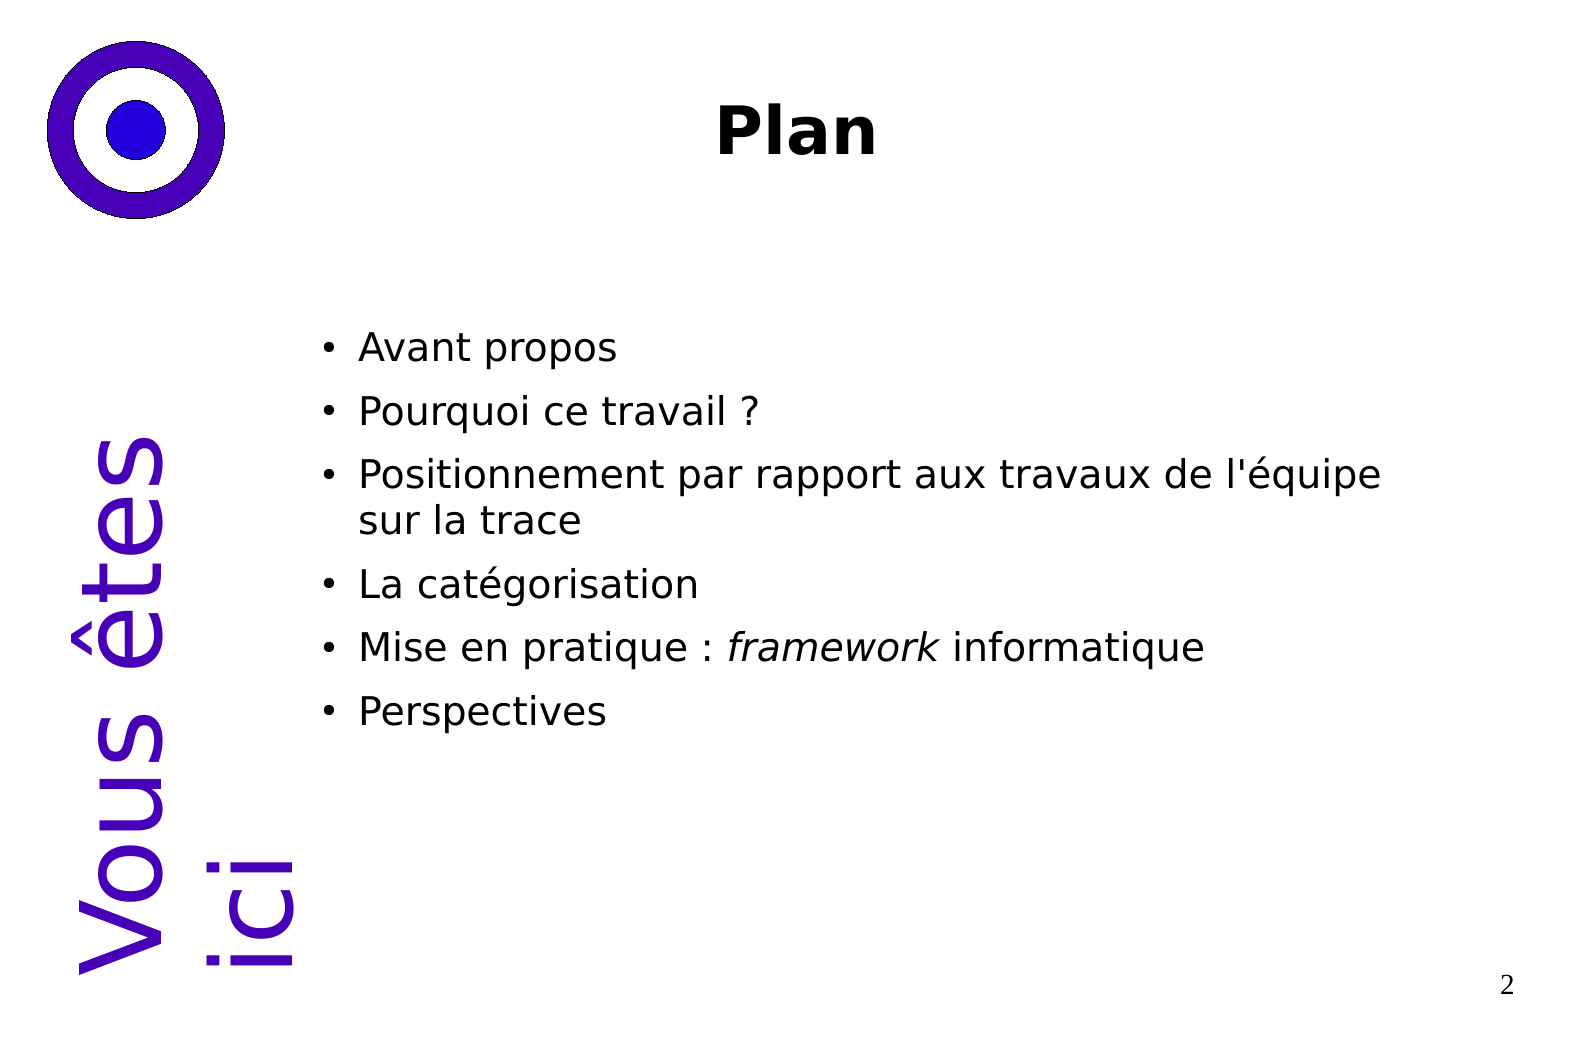

# Plan
Vous êtes ici
Avant propos
Pourquoi ce travail ?
Positionnement par rapport aux travaux de l'équipe sur la trace
La catégorisation
Mise en pratique : framework informatique
Perspectives
2